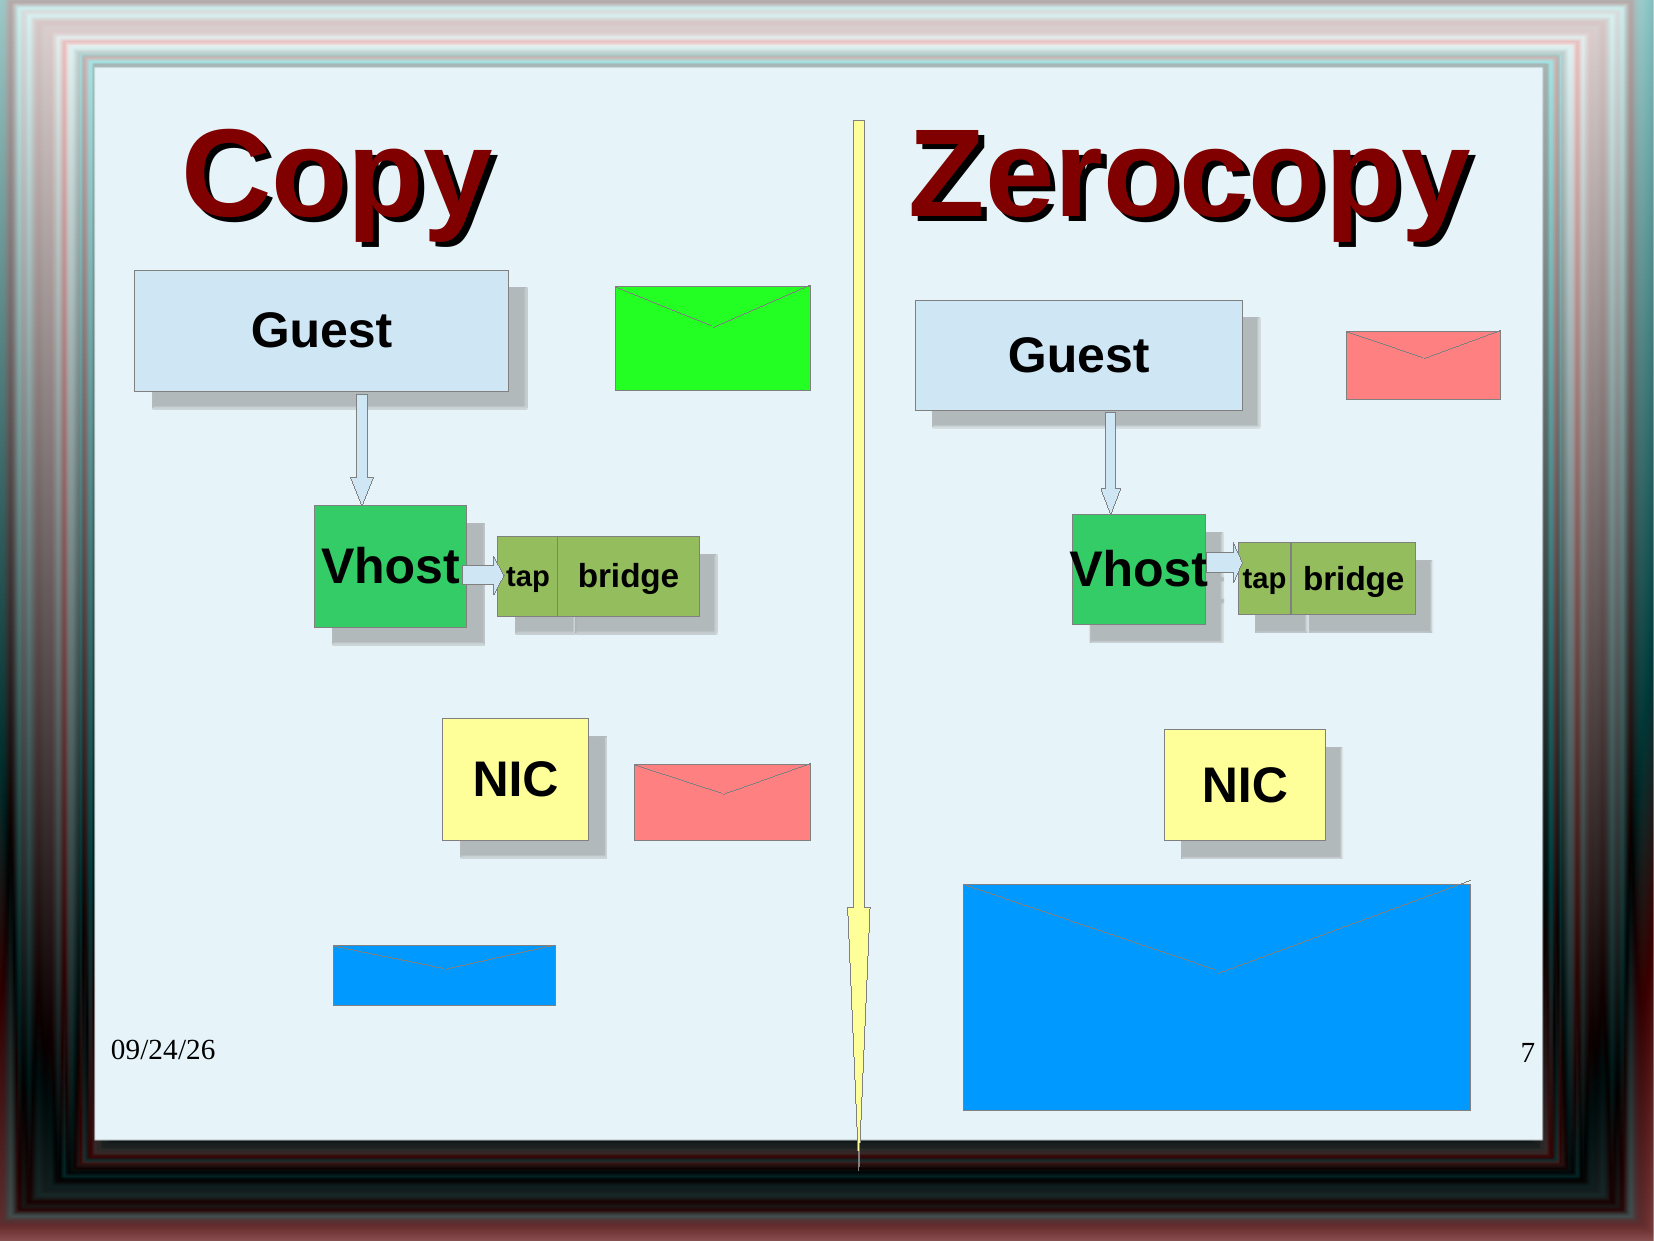

# Copy Zerocopy
Guest
Guest
Vhost
Vhost
tap
bridge
tap
bridge
NIC
NIC
7